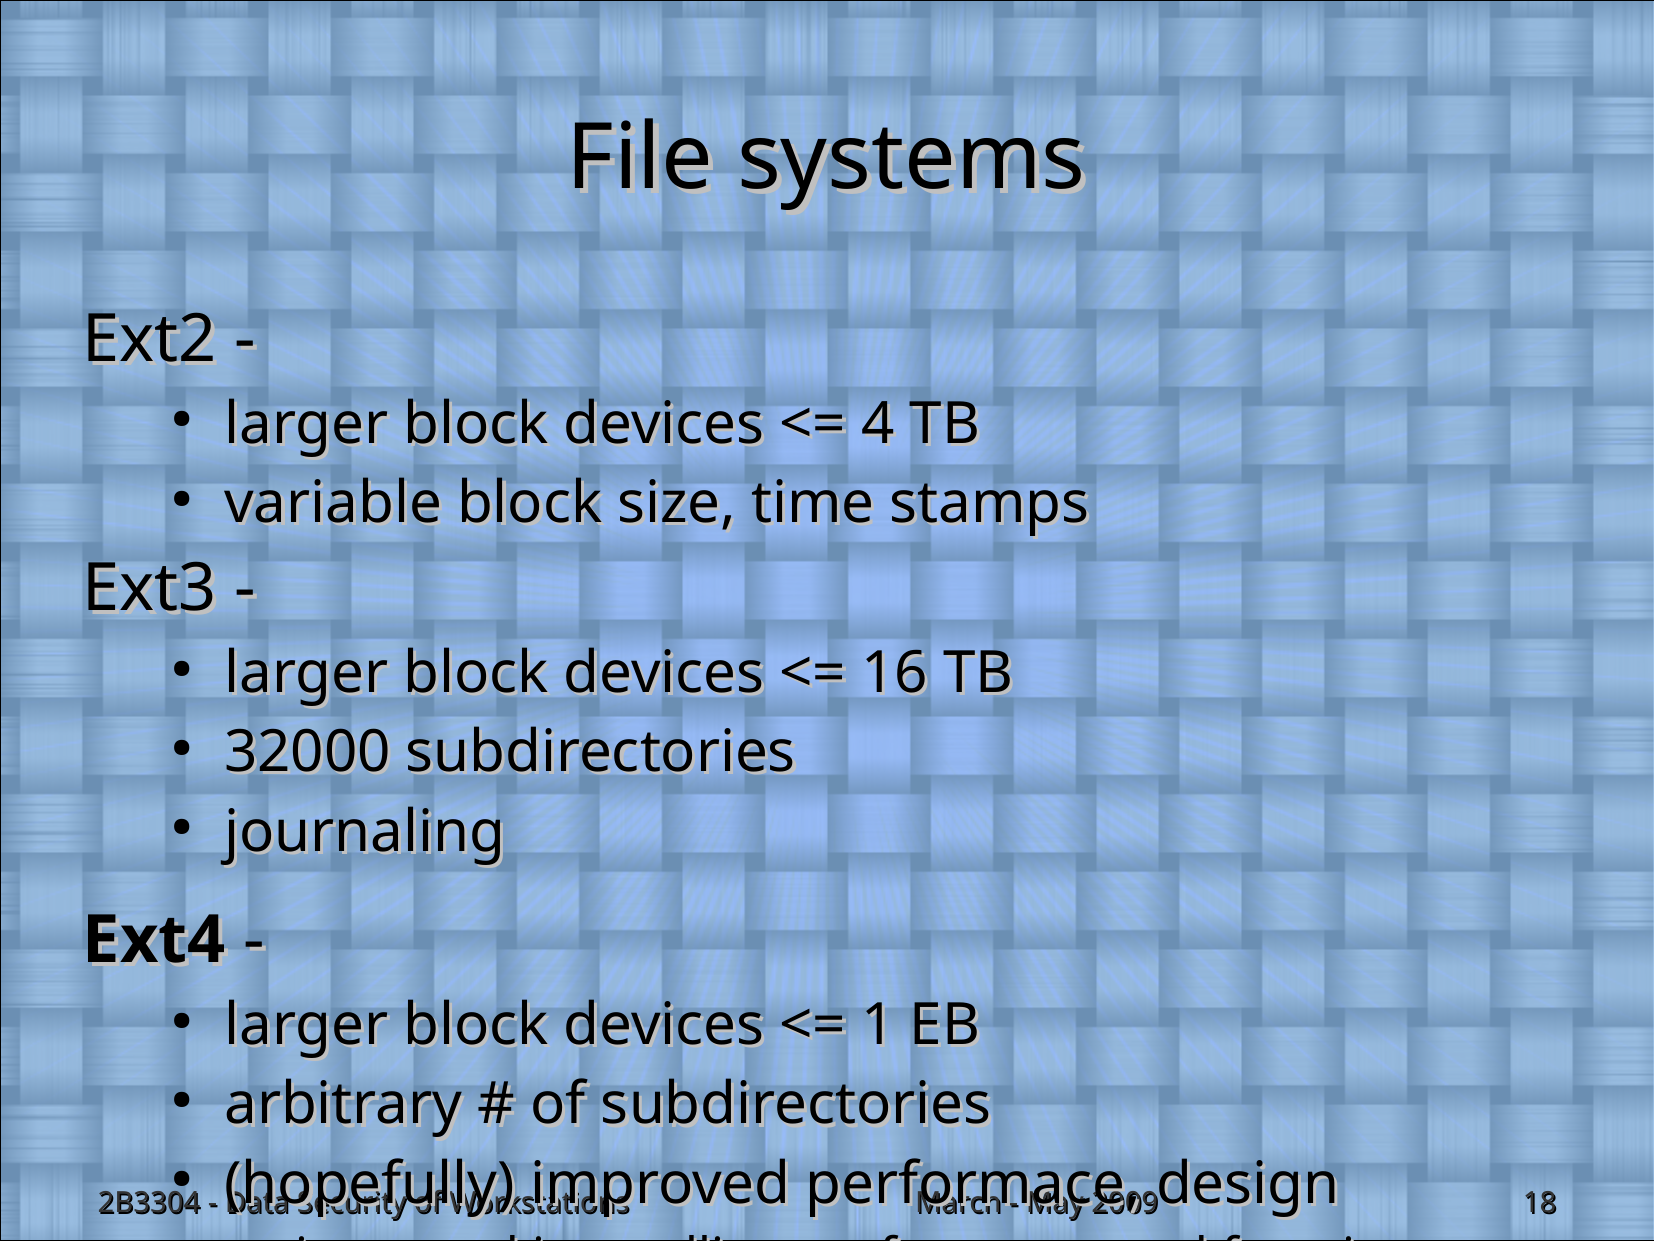

# File systems
Ext2 -
larger block devices <= 4 TB
variable block size, time stamps
Ext3 -
larger block devices <= 16 TB
32000 subdirectories
journaling
Ext4 -
larger block devices <= 1 EB
arbitrary # of subdirectories
(hopefully) improved performace, design
improved journalling performance and function